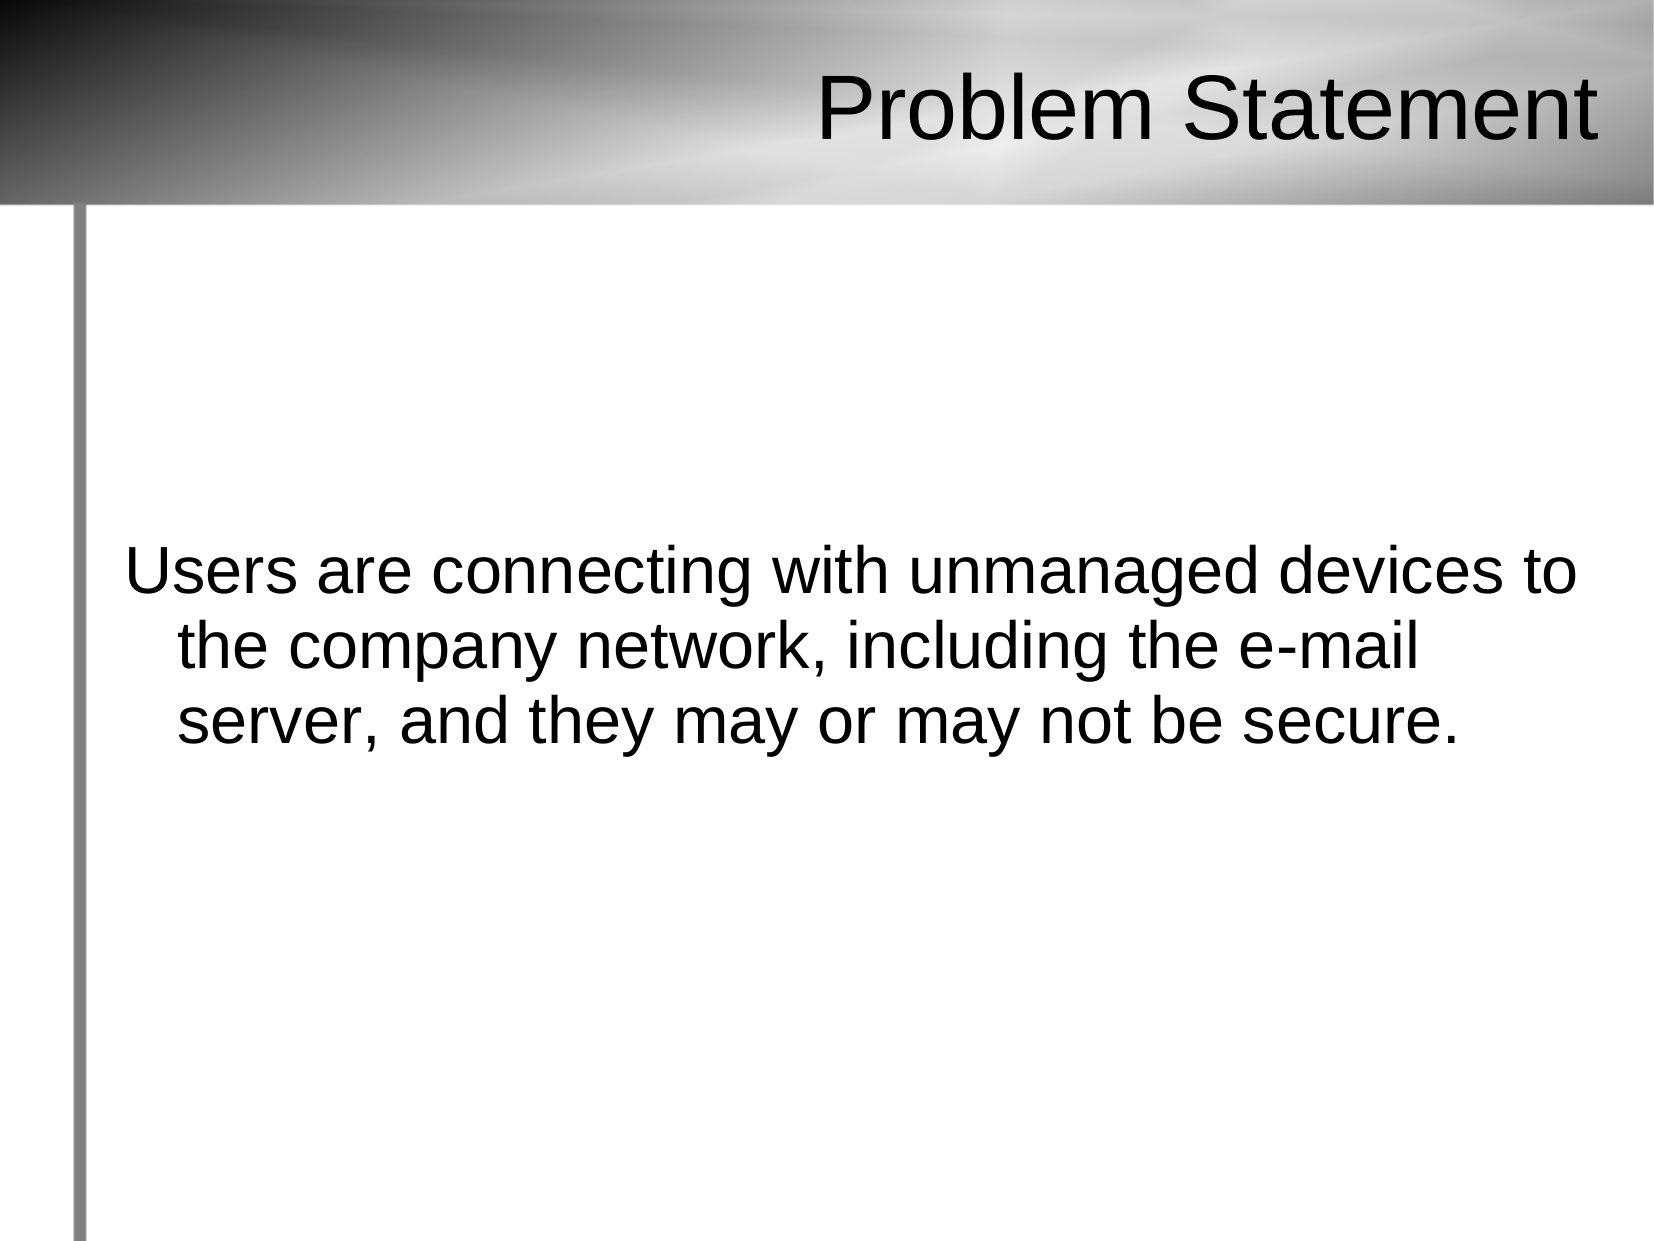

# Problem Statement
Users are connecting with unmanaged devices to the company network, including the e-mail server, and they may or may not be secure.